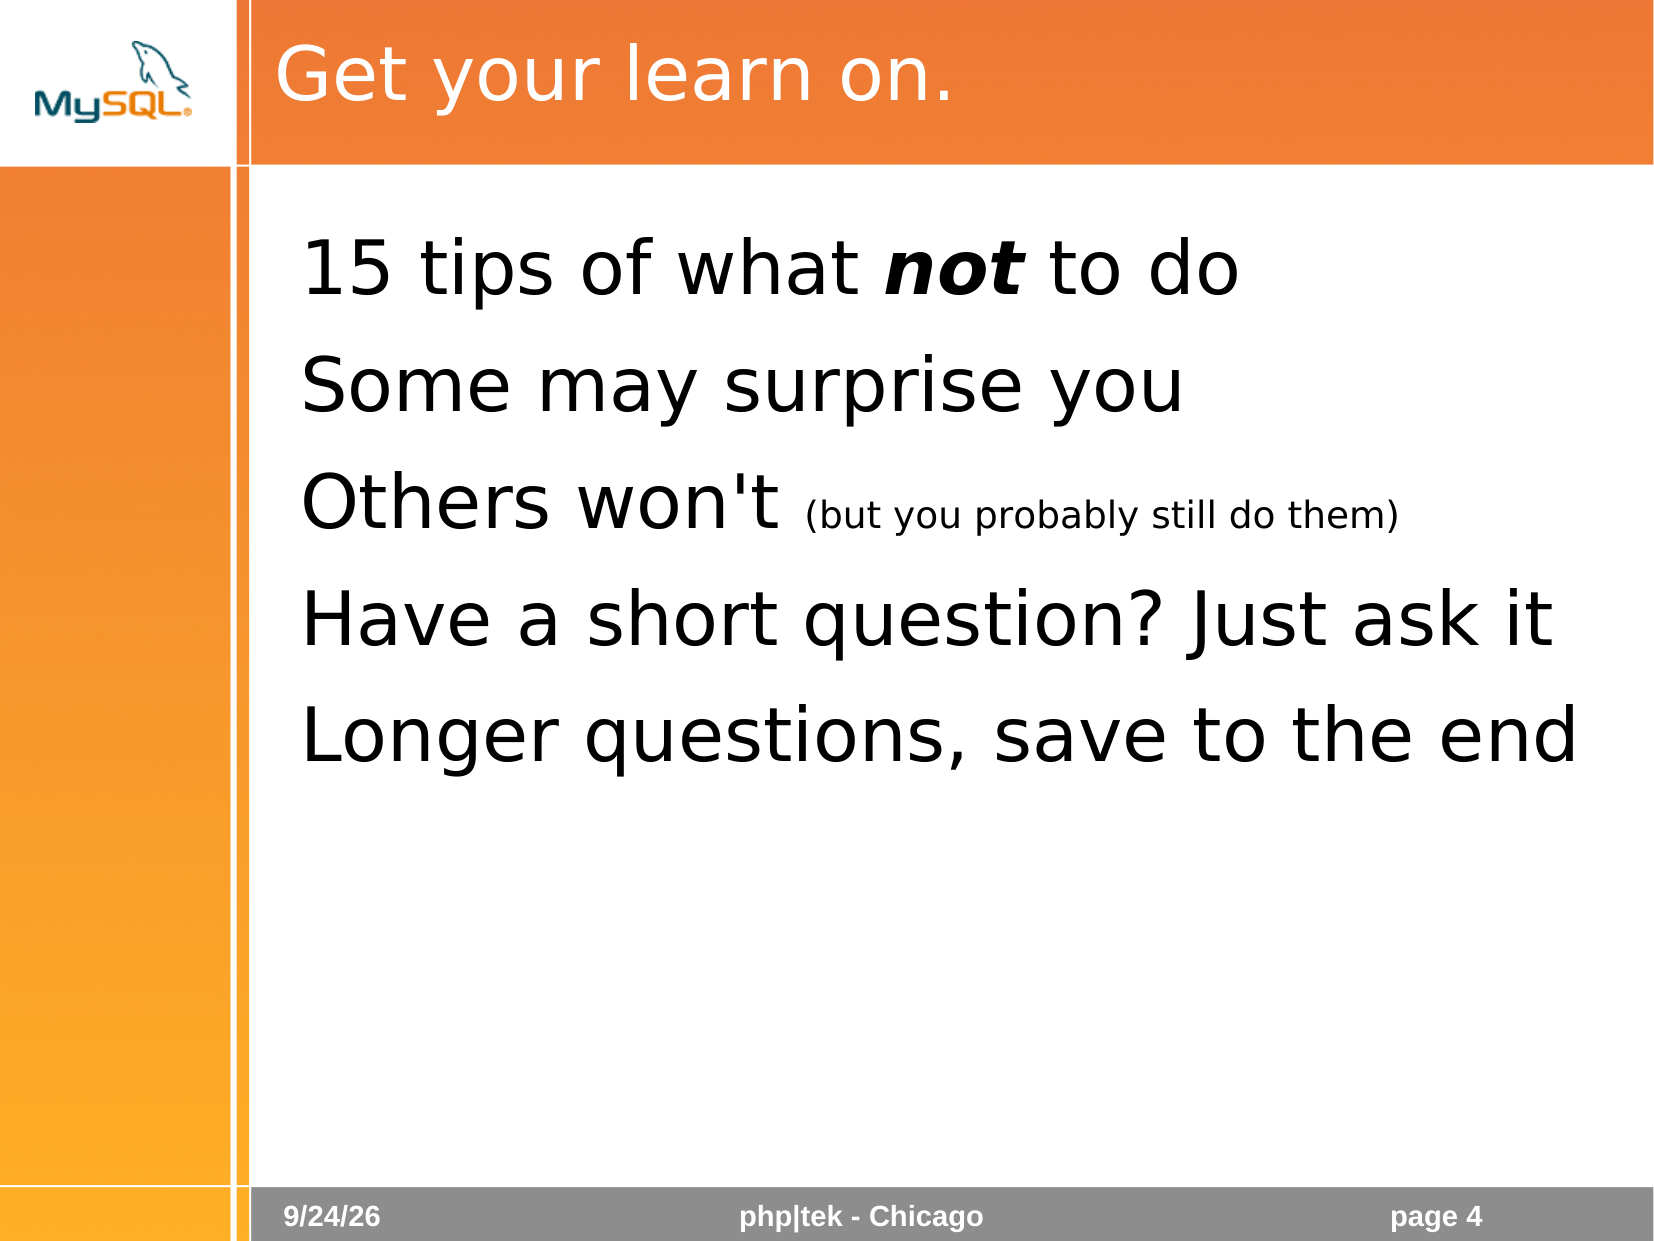

# Get your learn on.
15 tips of what not to do
Some may surprise you
Others won't (but you probably still do them)
Have a short question? Just ask it
Longer questions, save to the end